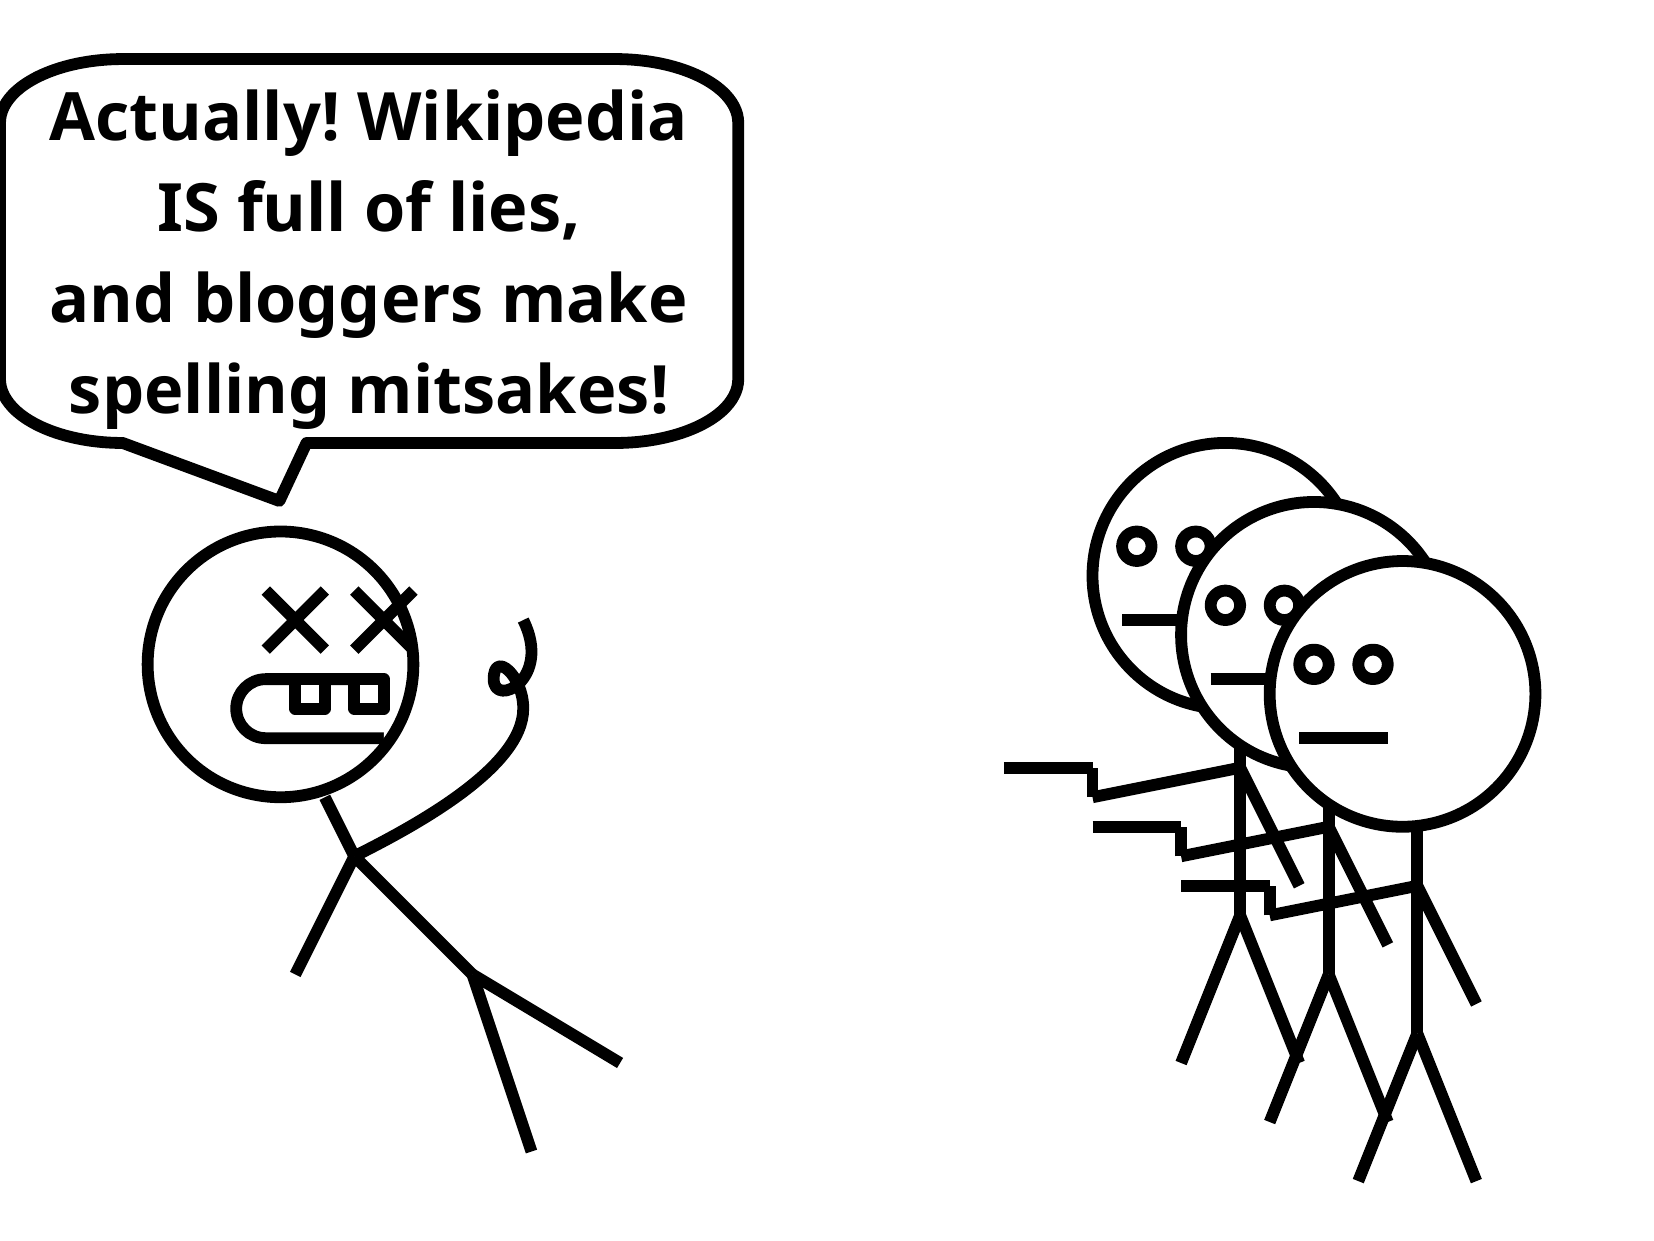

Actually! Wikipedia
IS full of lies,
and bloggers make
spelling mitsakes!